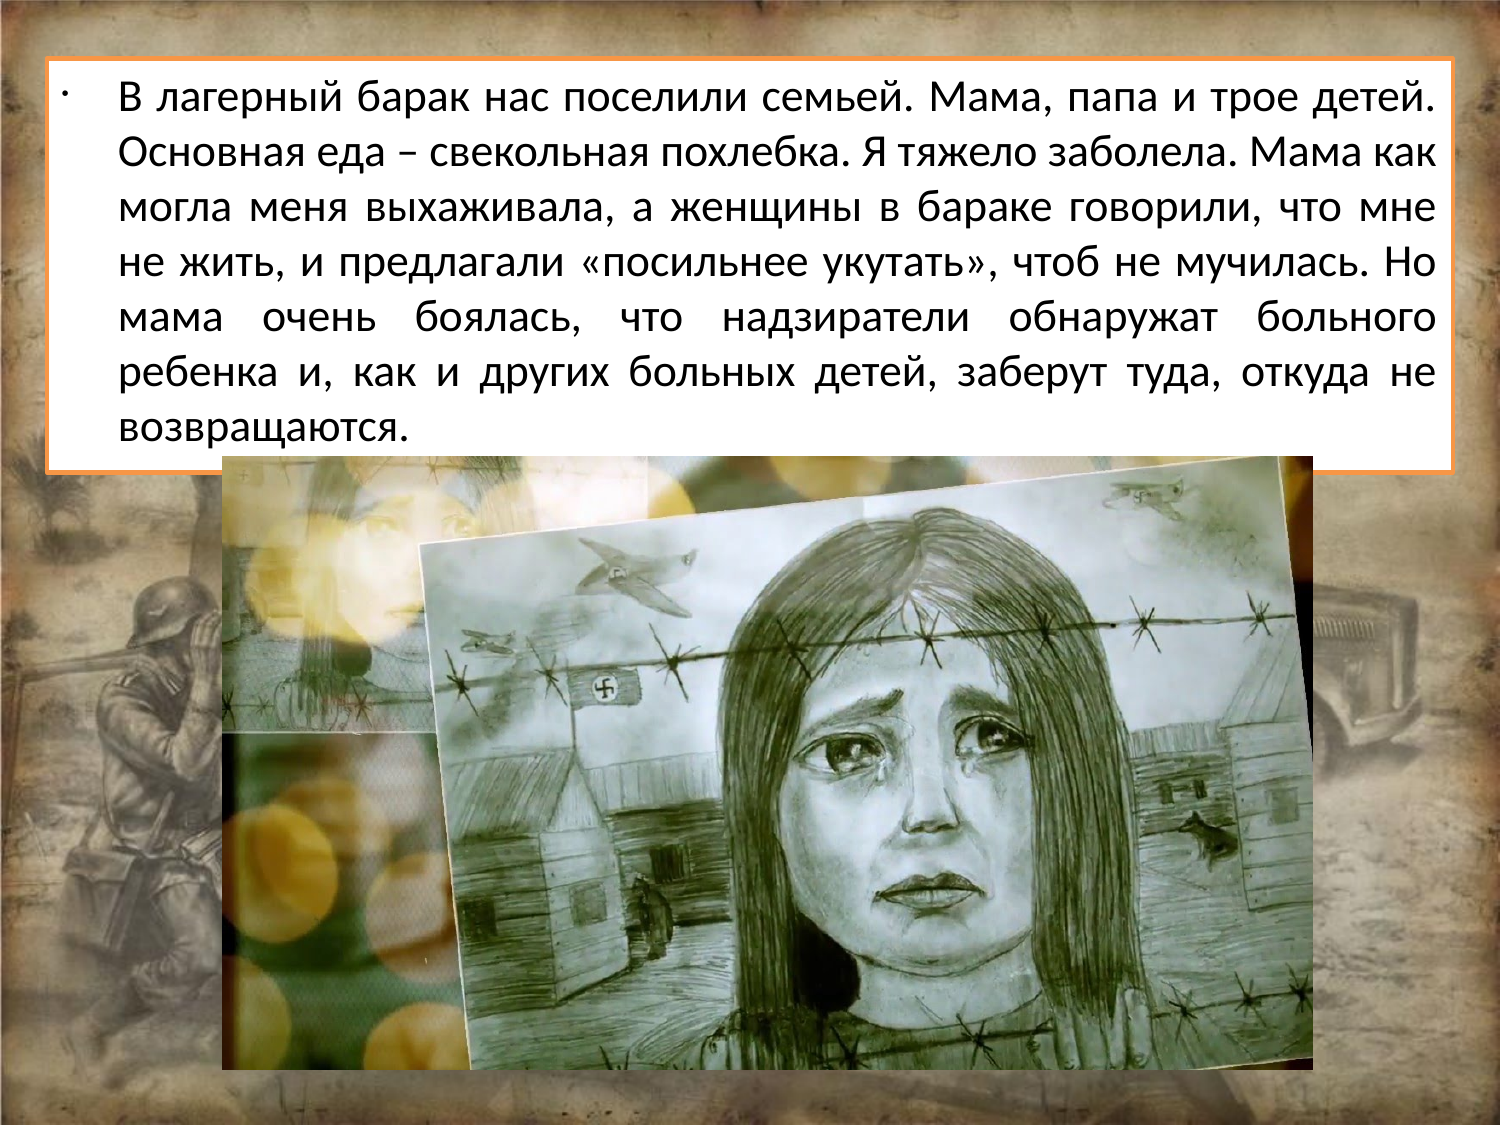

#
В лагерный барак нас поселили семьей. Мама, папа и трое детей. Основная еда – свекольная похлебка. Я тяжело заболела. Мама как могла меня выхаживала, а женщины в бараке говорили, что мне не жить, и предлагали «посильнее укутать», чтоб не мучилась. Но мама очень боялась, что надзиратели обнаружат больного ребенка и, как и других больных детей, заберут туда, откуда не возвращаются.